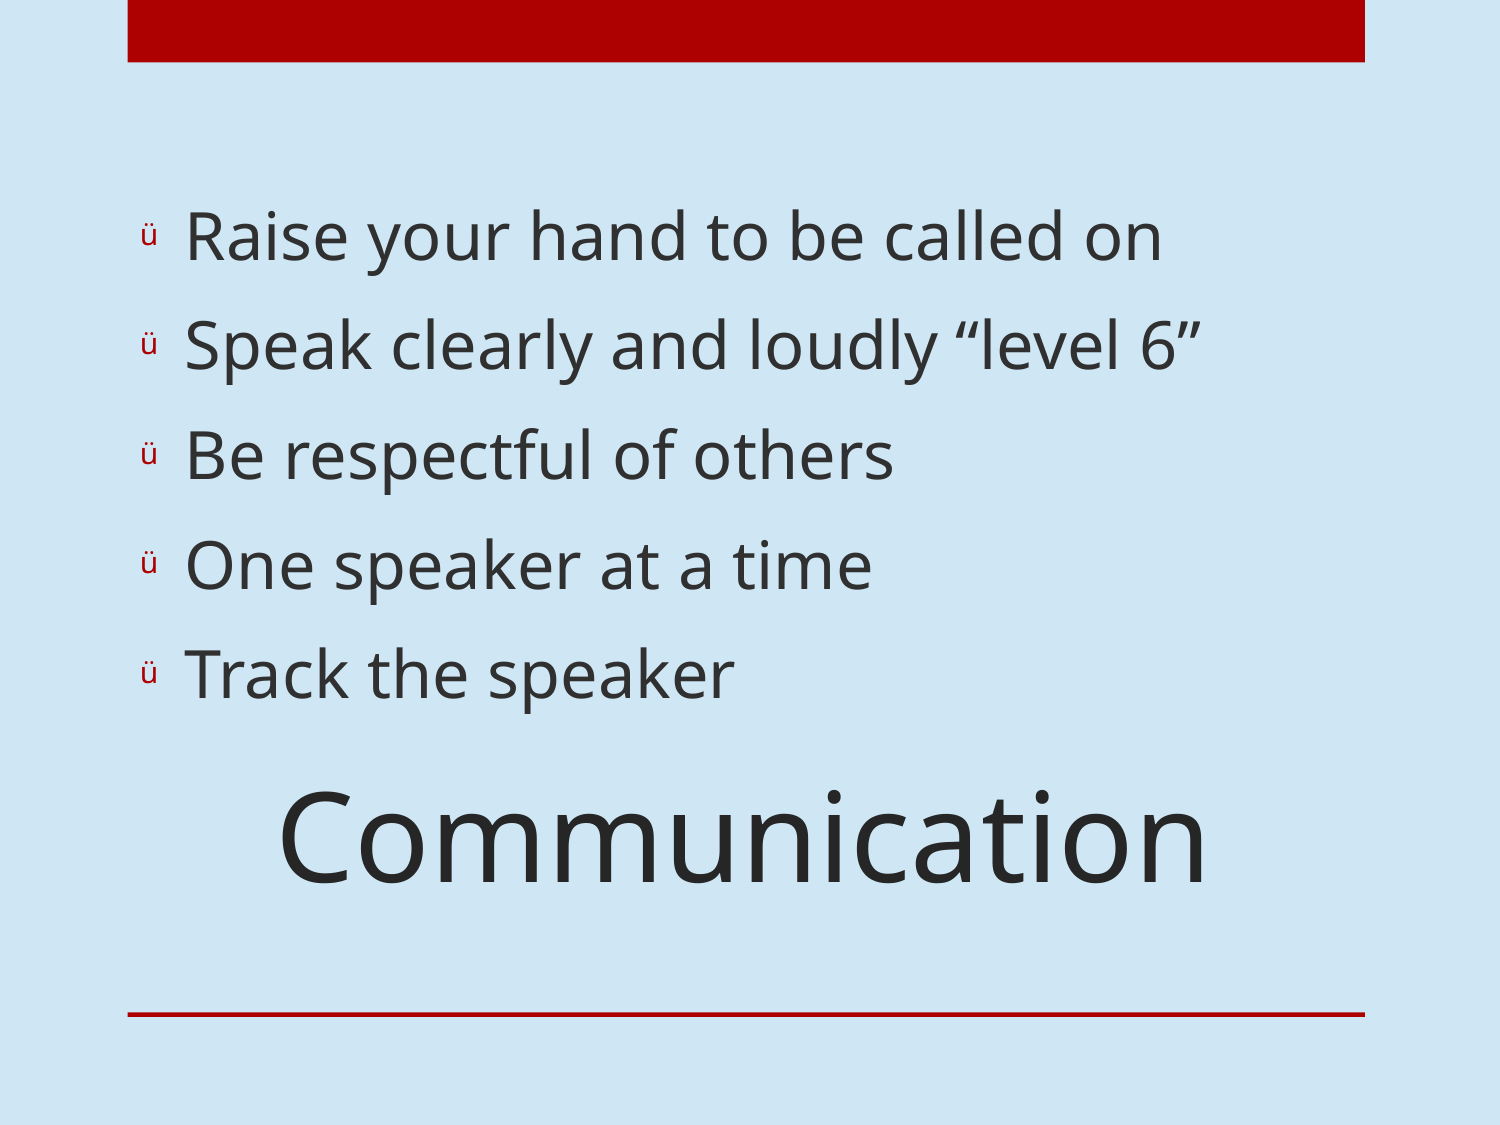

Raise your hand to be called on
Speak clearly and loudly “level 6”
Be respectful of others
One speaker at a time
Track the speaker
# Communication